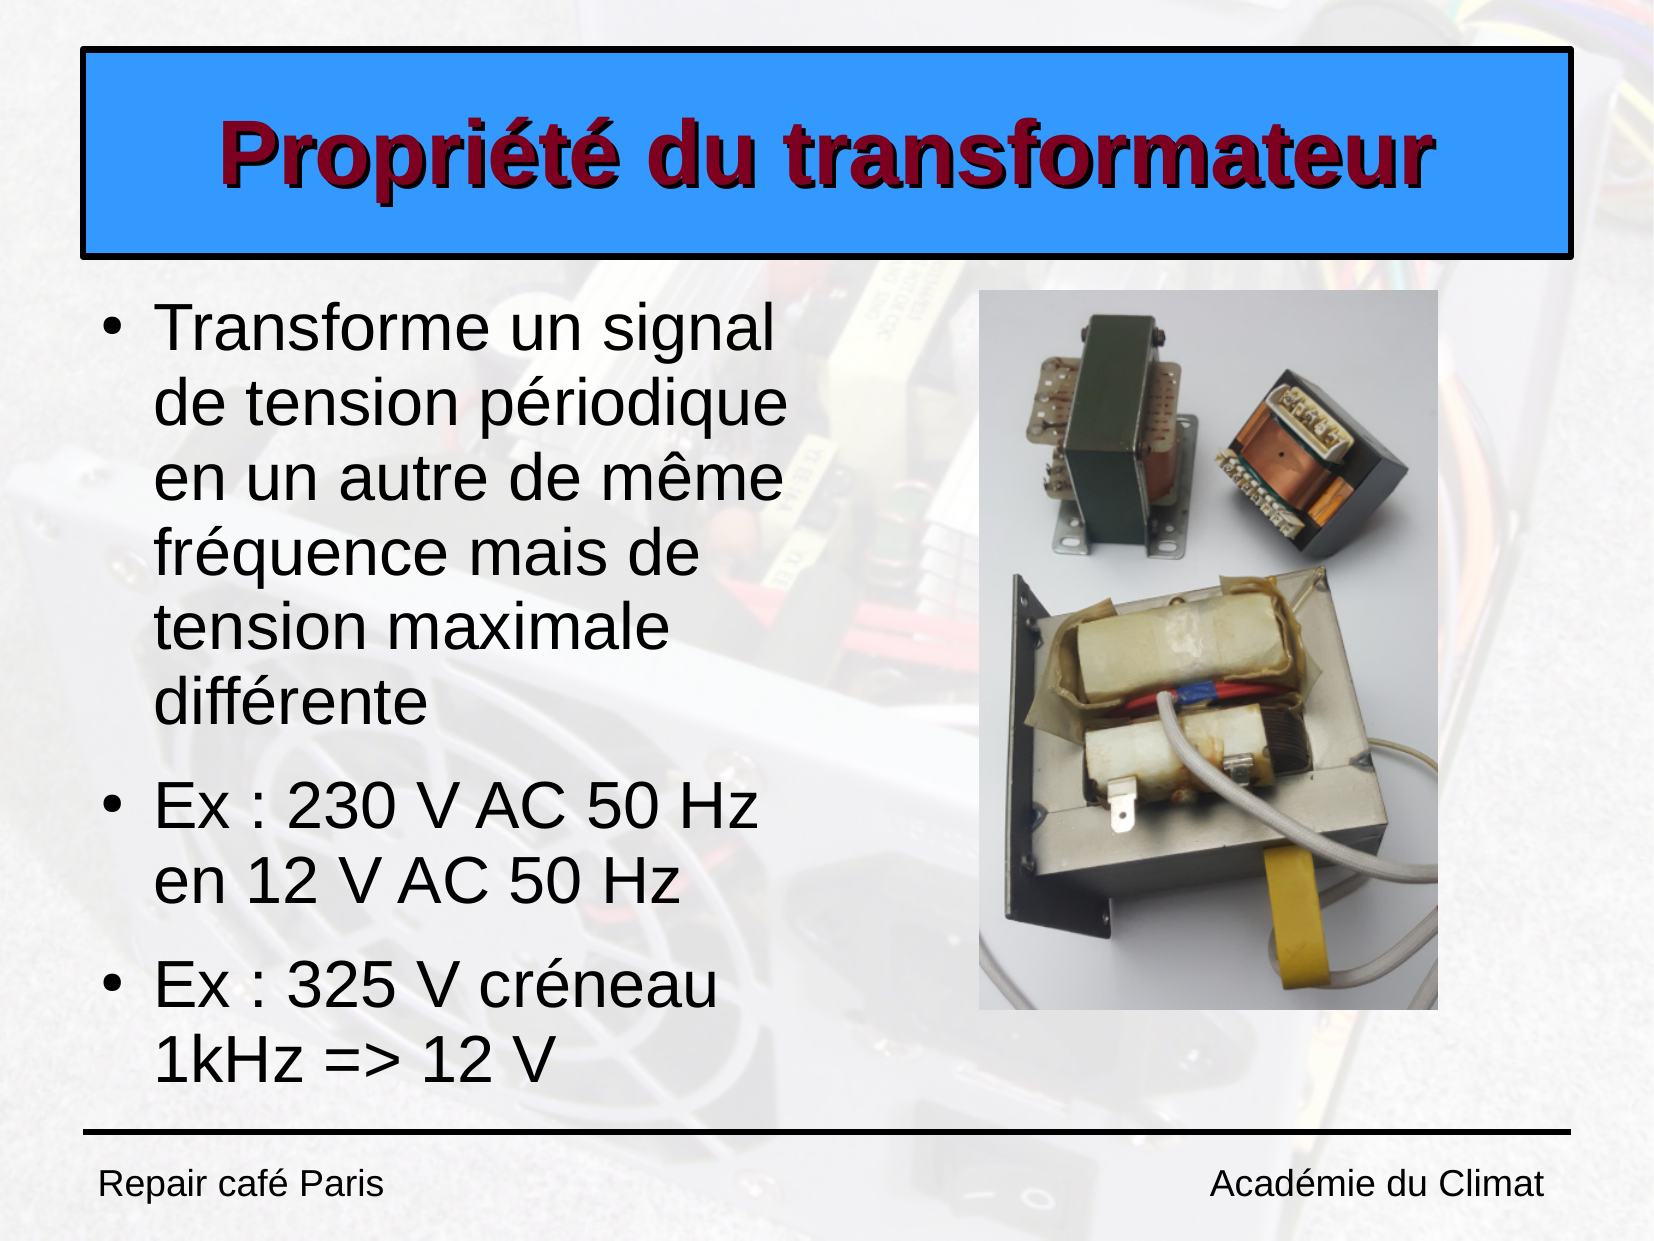

# Propriété du transformateur
Transforme un signal de tension périodique en un autre de même fréquence mais de tension maximale différente
Ex : 230 V AC 50 Hz en 12 V AC 50 Hz
Ex : 325 V créneau 1kHz => 12 V
Repair café Paris	Académie du Climat